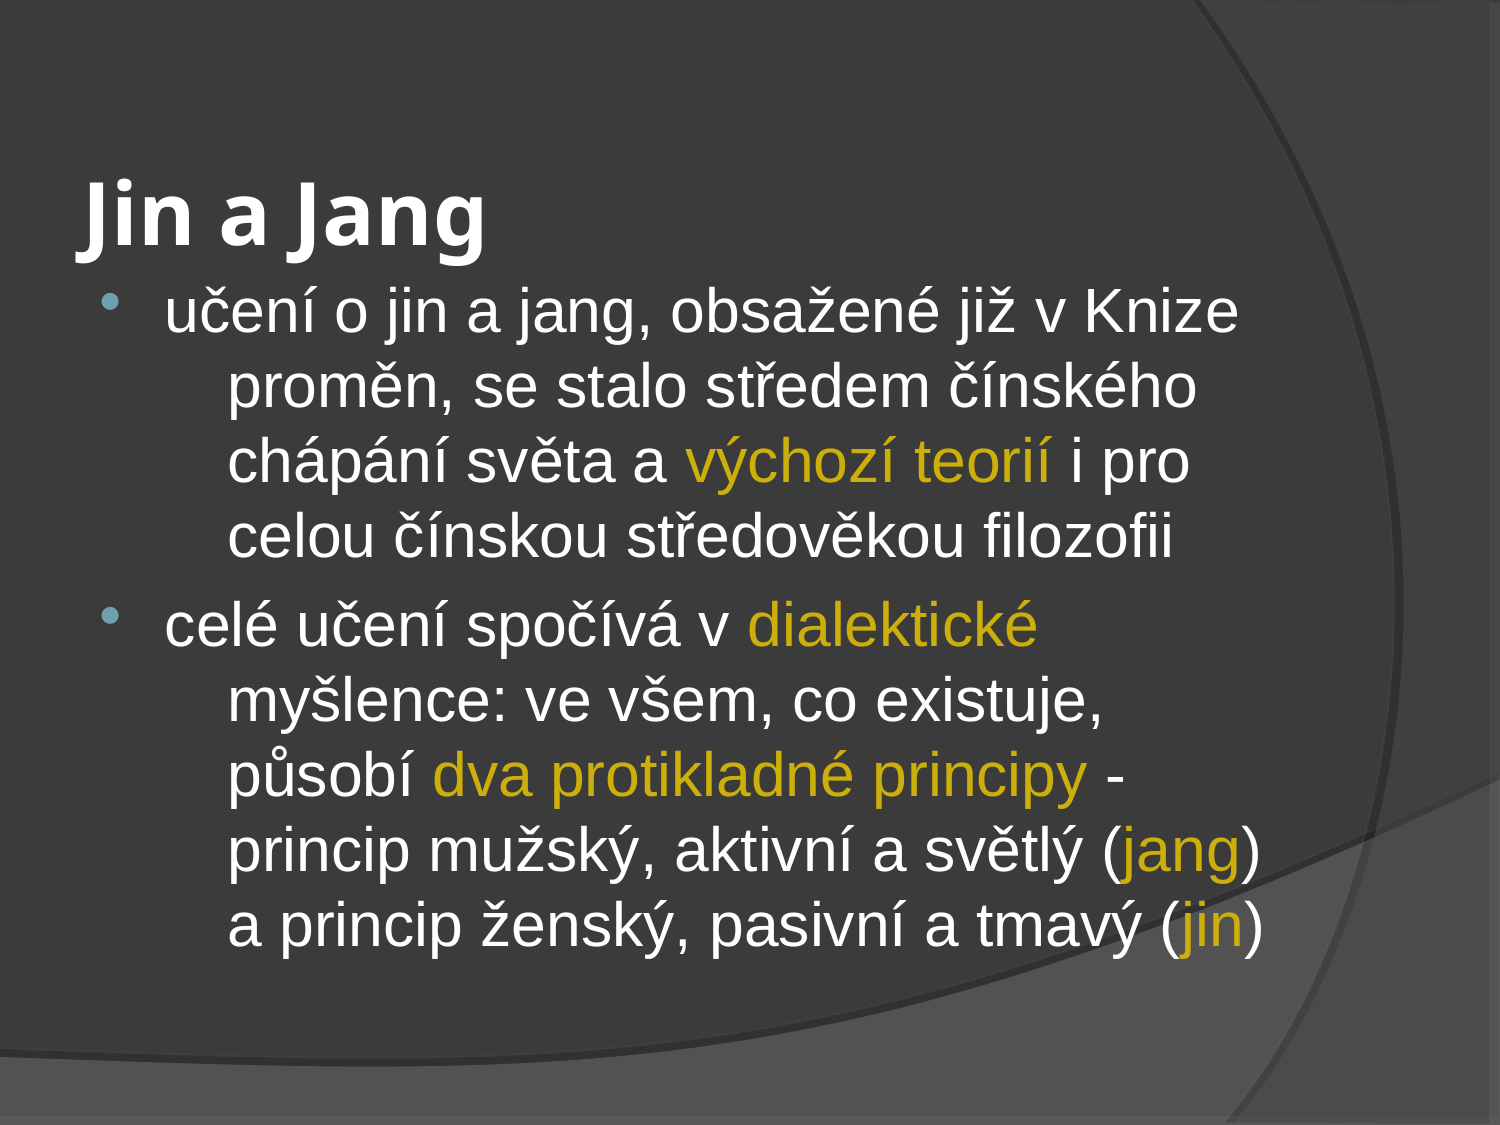

# Jin a Jang
učení o jin a jang, obsažené již v Knize proměn, se stalo středem čínského chápání světa a výchozí teorií i pro celou čínskou středověkou filozofii
celé učení spočívá v dialektické myšlence: ve všem, co existuje, působí dva protikladné principy - princip mužský, aktivní a světlý (jang) a princip ženský, pasivní a tmavý (jin)